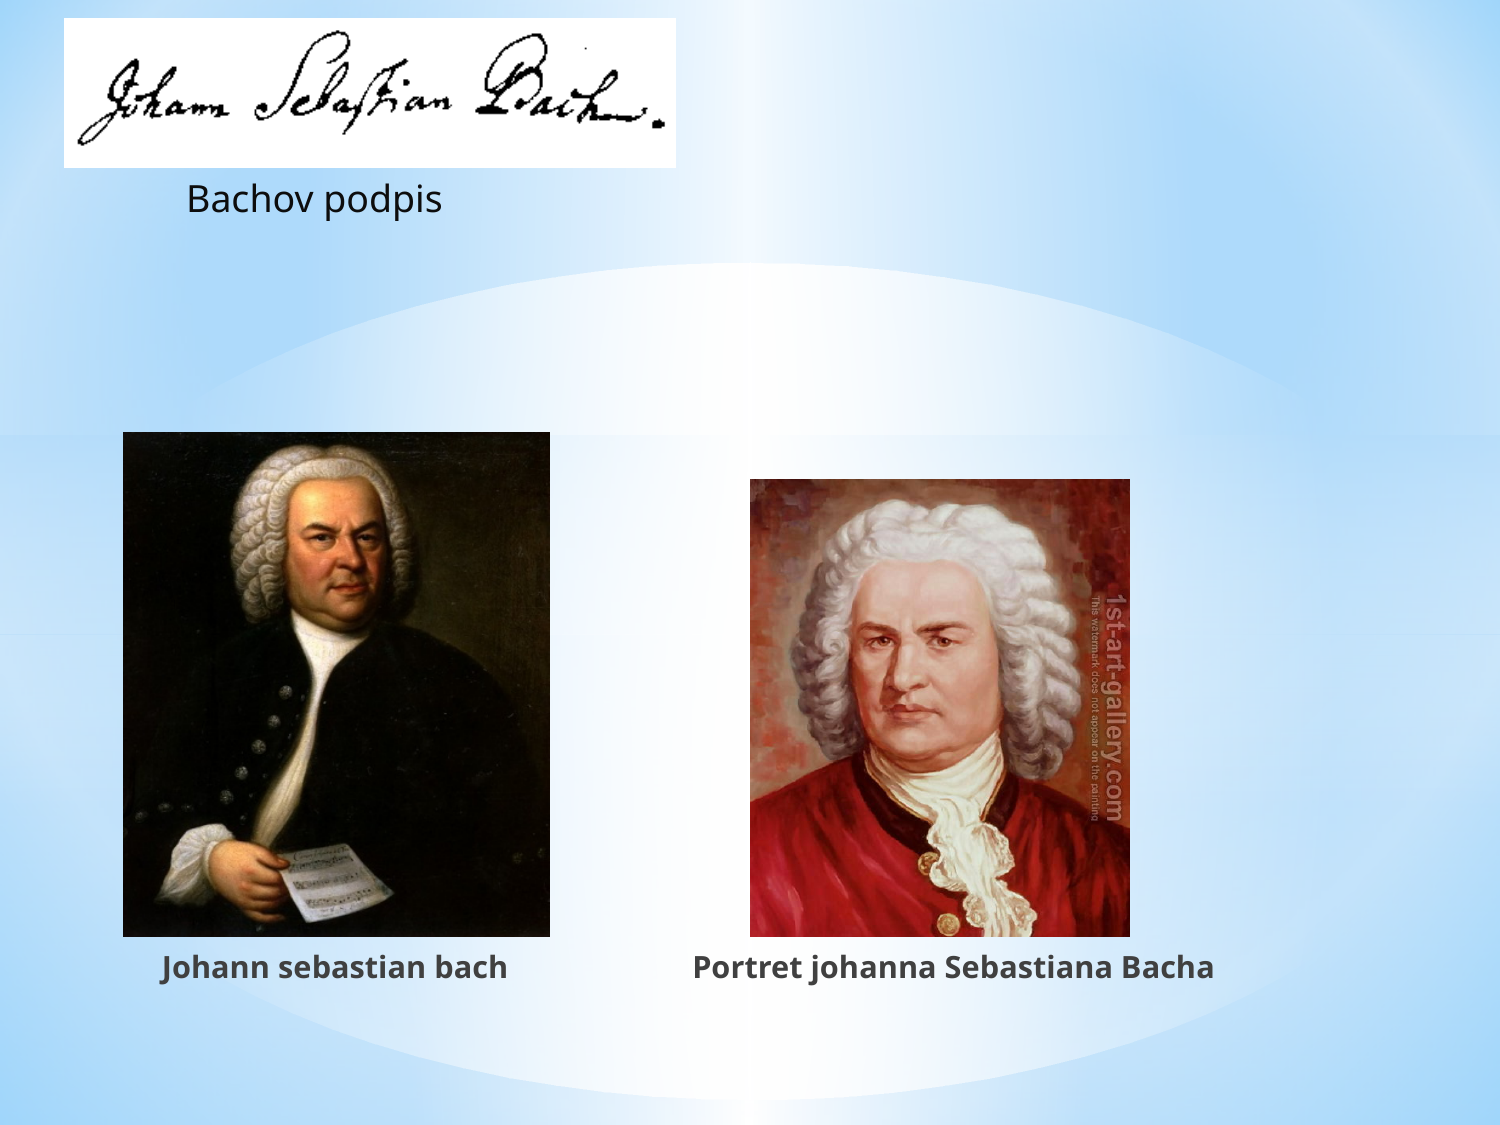

# Bachov podpis
Johann sebastian bach Portret johanna Sebastiana Bacha